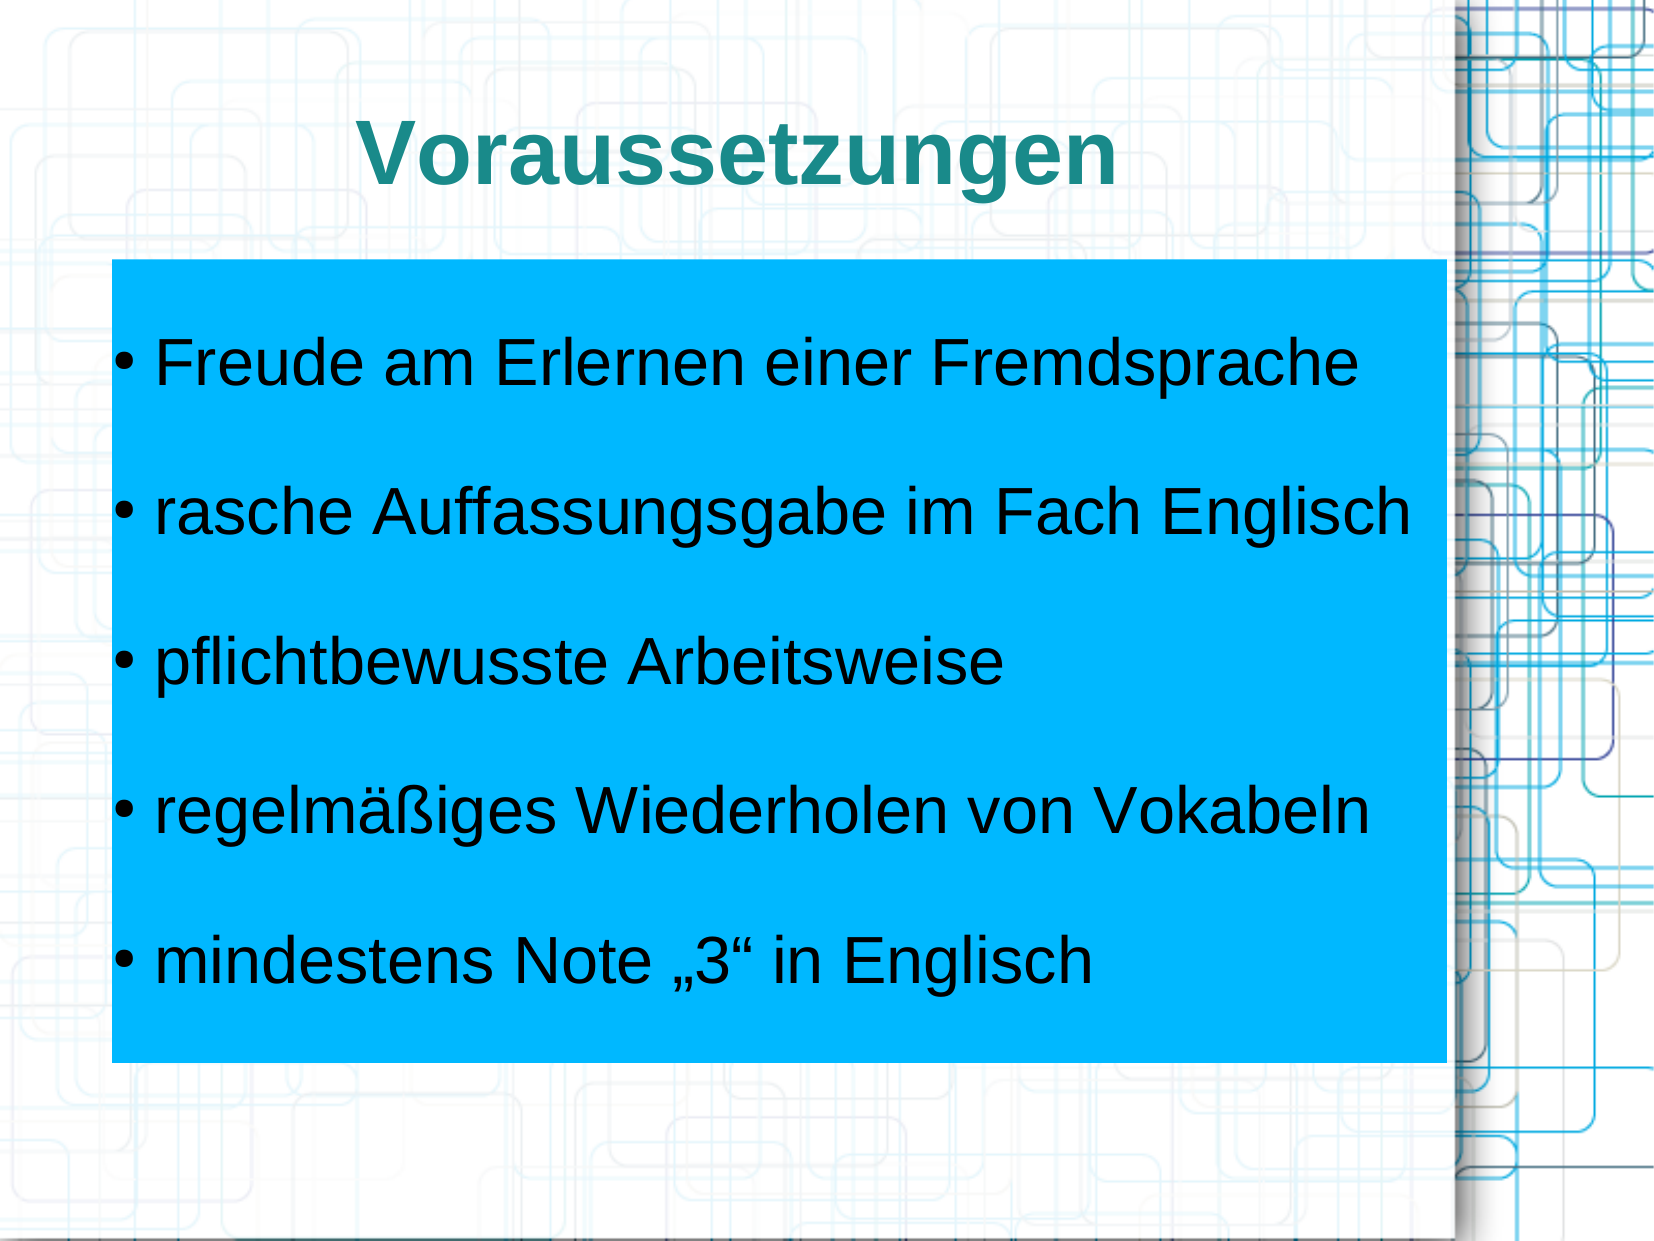

# Voraussetzungen
 Freude am Erlernen einer Fremdsprache
 rasche Auffassungsgabe im Fach Englisch
 pflichtbewusste Arbeitsweise
 regelmäßiges Wiederholen von Vokabeln
 mindestens Note „3“ in Englisch